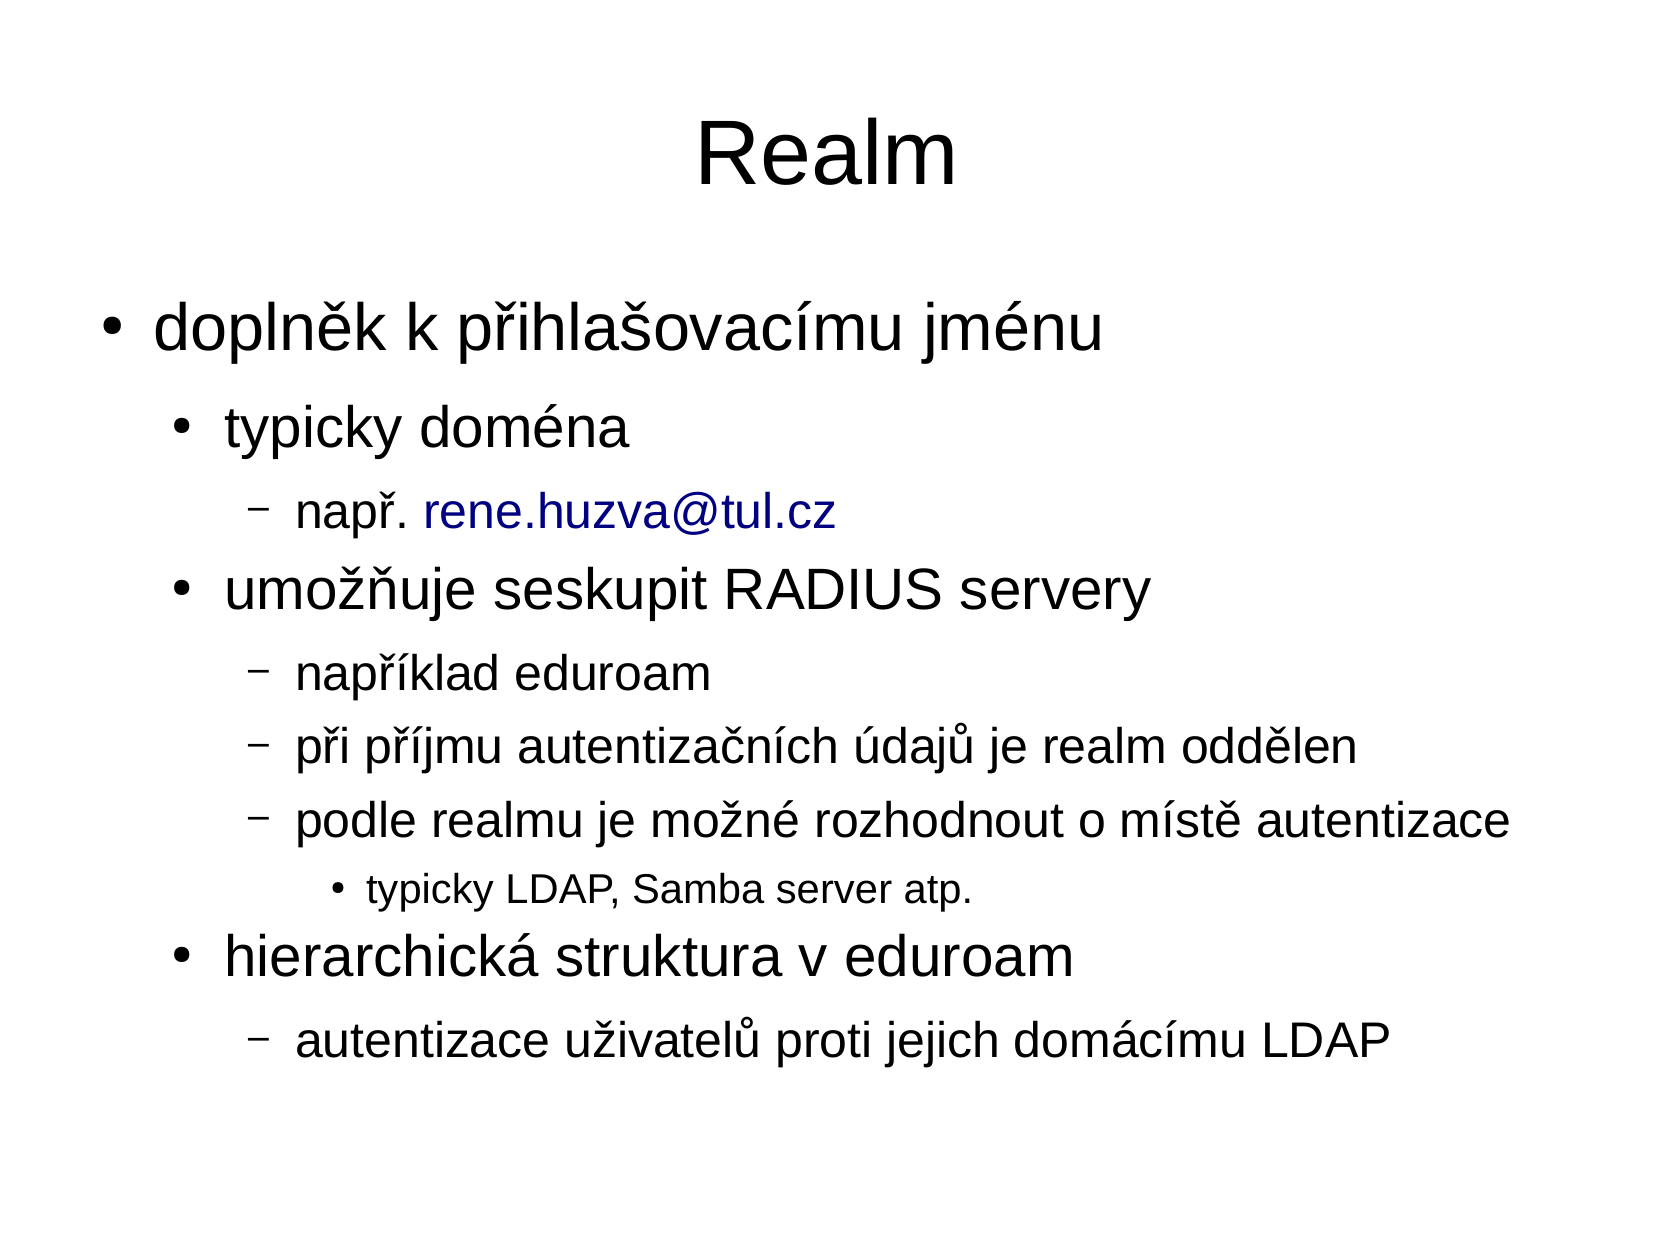

# Realm
doplněk k přihlašovacímu jménu
typicky doména
např. rene.huzva@tul.cz
umožňuje seskupit RADIUS servery
například eduroam
při příjmu autentizačních údajů je realm oddělen
podle realmu je možné rozhodnout o místě autentizace
typicky LDAP, Samba server atp.
hierarchická struktura v eduroam
autentizace uživatelů proti jejich domácímu LDAP